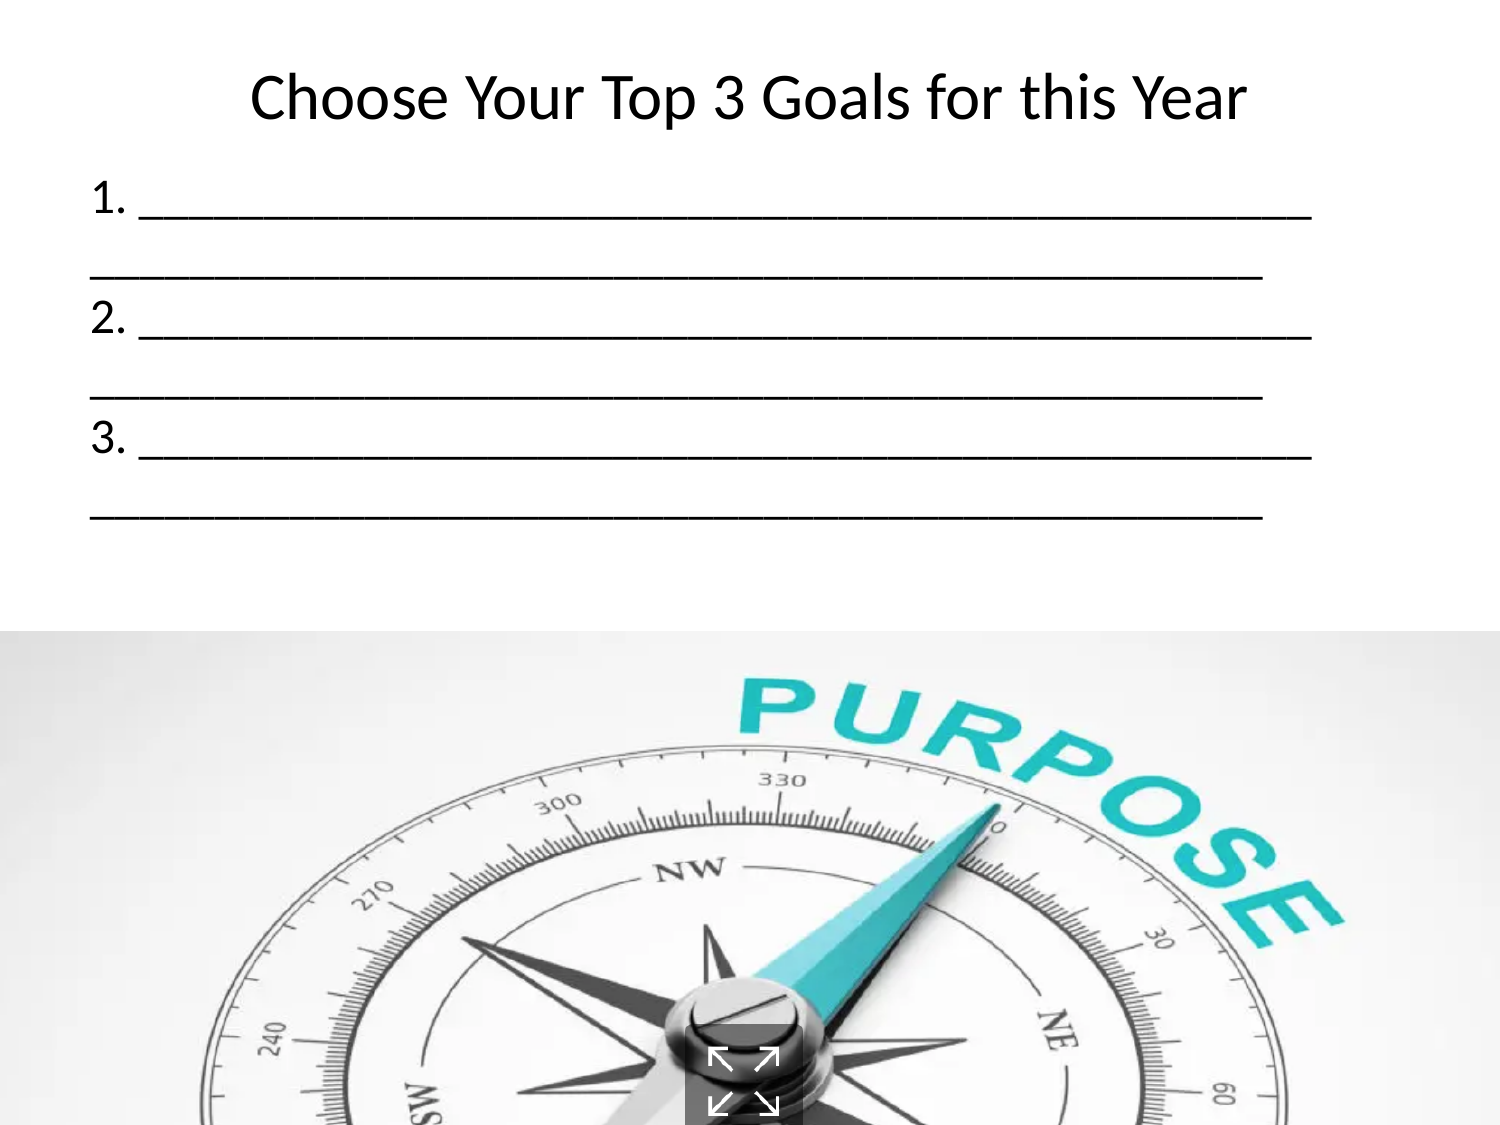

# Choose Your Top 3 Goals for this Year
1. _______________________________________________
_______________________________________________
2. _______________________________________________
_______________________________________________
3. _______________________________________________
_______________________________________________